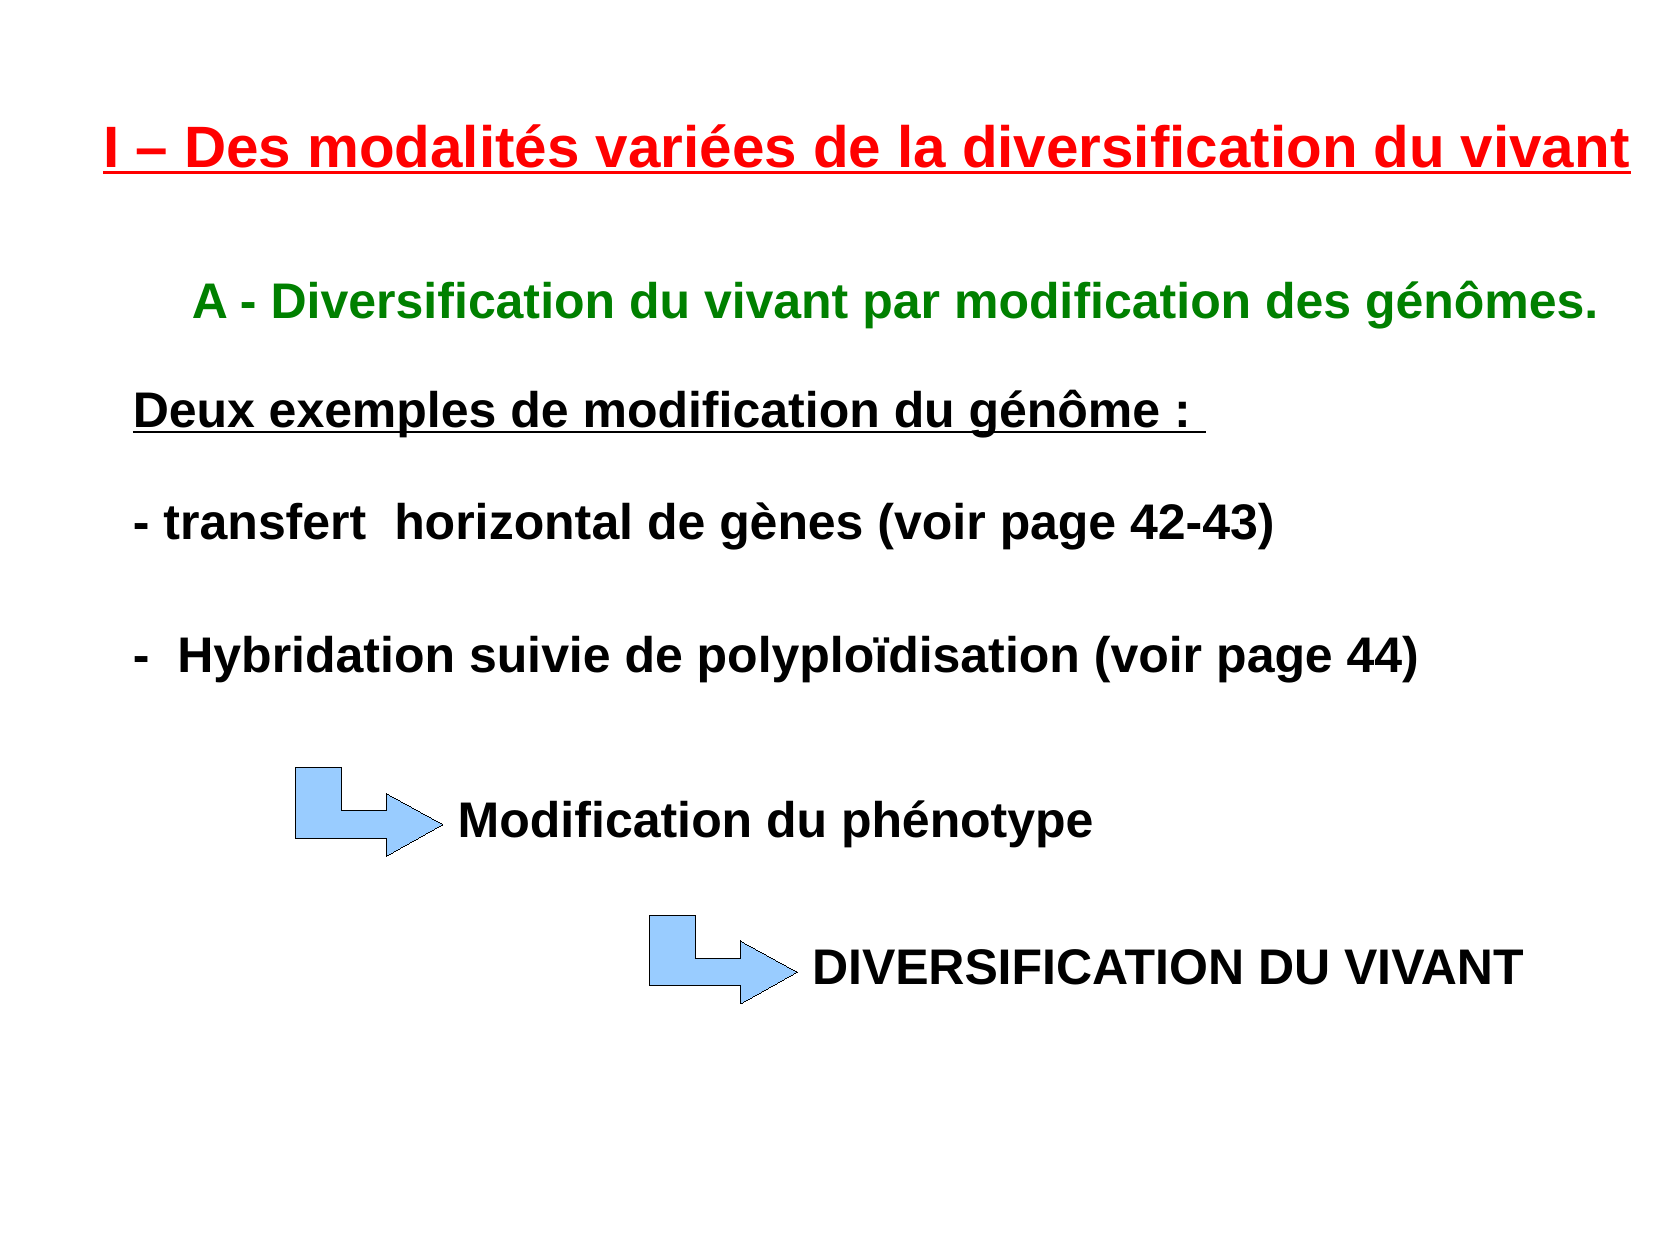

I – Des modalités variées de la diversification du vivant
A - Diversification du vivant par modification des génômes.
Deux exemples de modification du génôme :
- transfert horizontal de gènes (voir page 42-43)
- Hybridation suivie de polyploïdisation (voir page 44)
Modification du phénotype
DIVERSIFICATION DU VIVANT